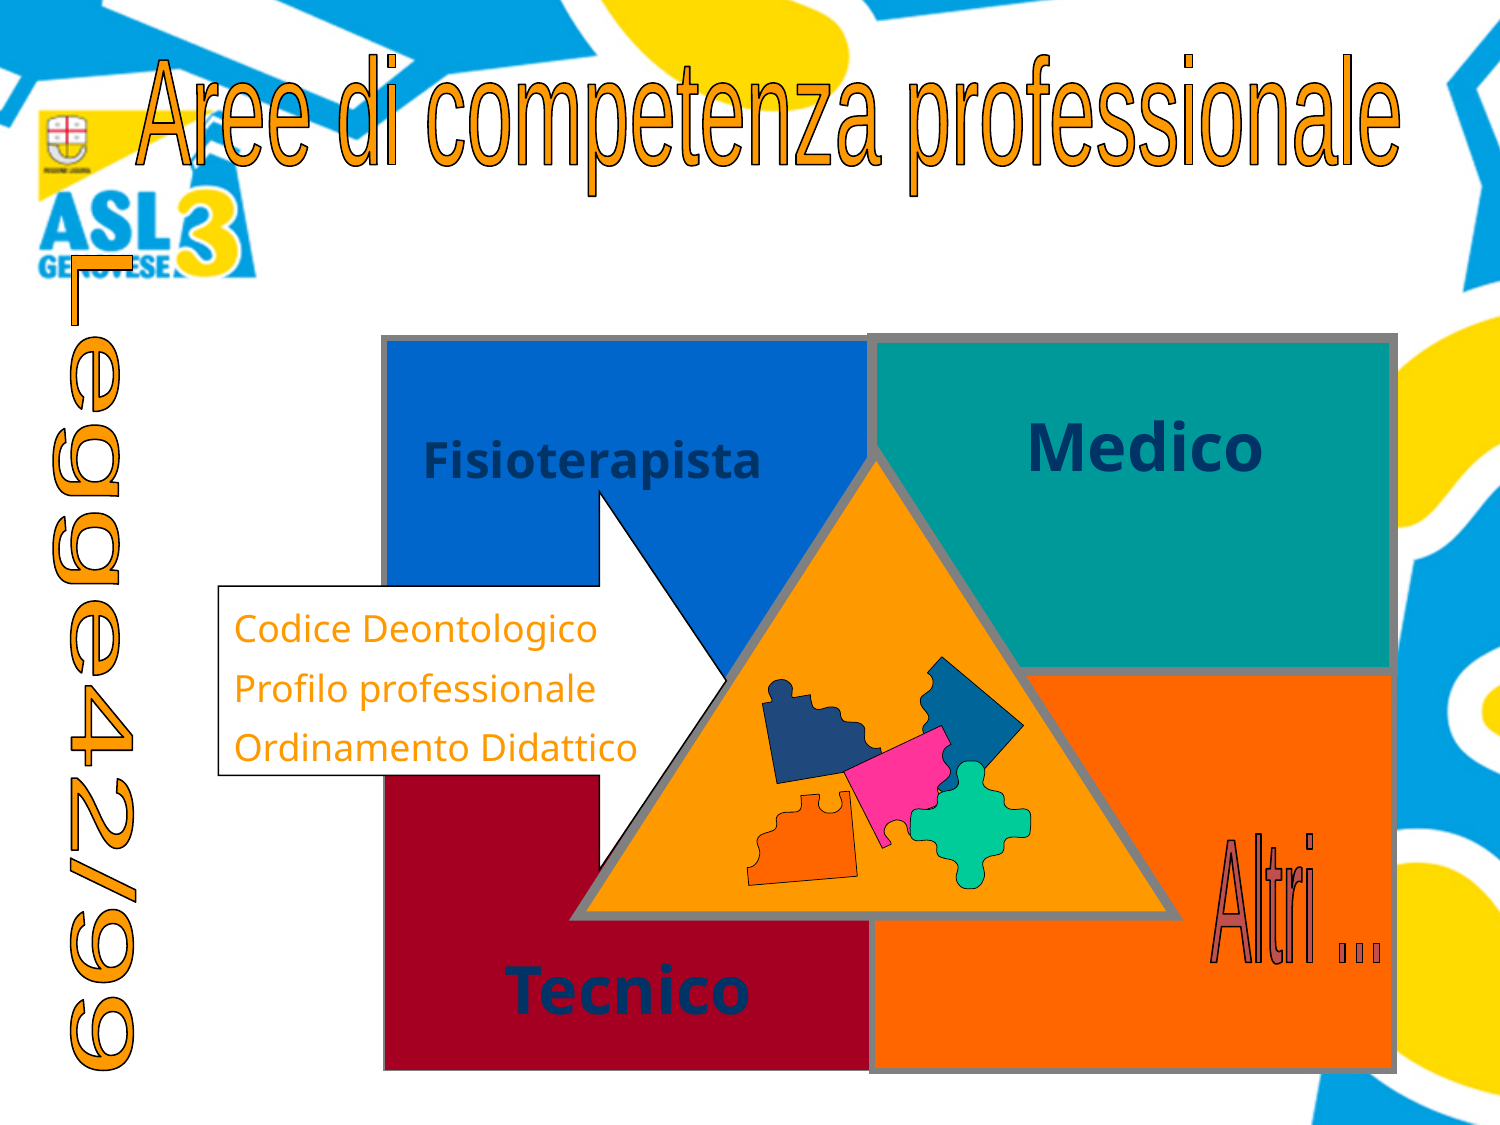

Aree di competenza professionale
Medico
Fisioterapista
Codice Deontologico
Profilo professionale
Legge42/99
Ordinamento Didattico
Altri ...
Tecnico